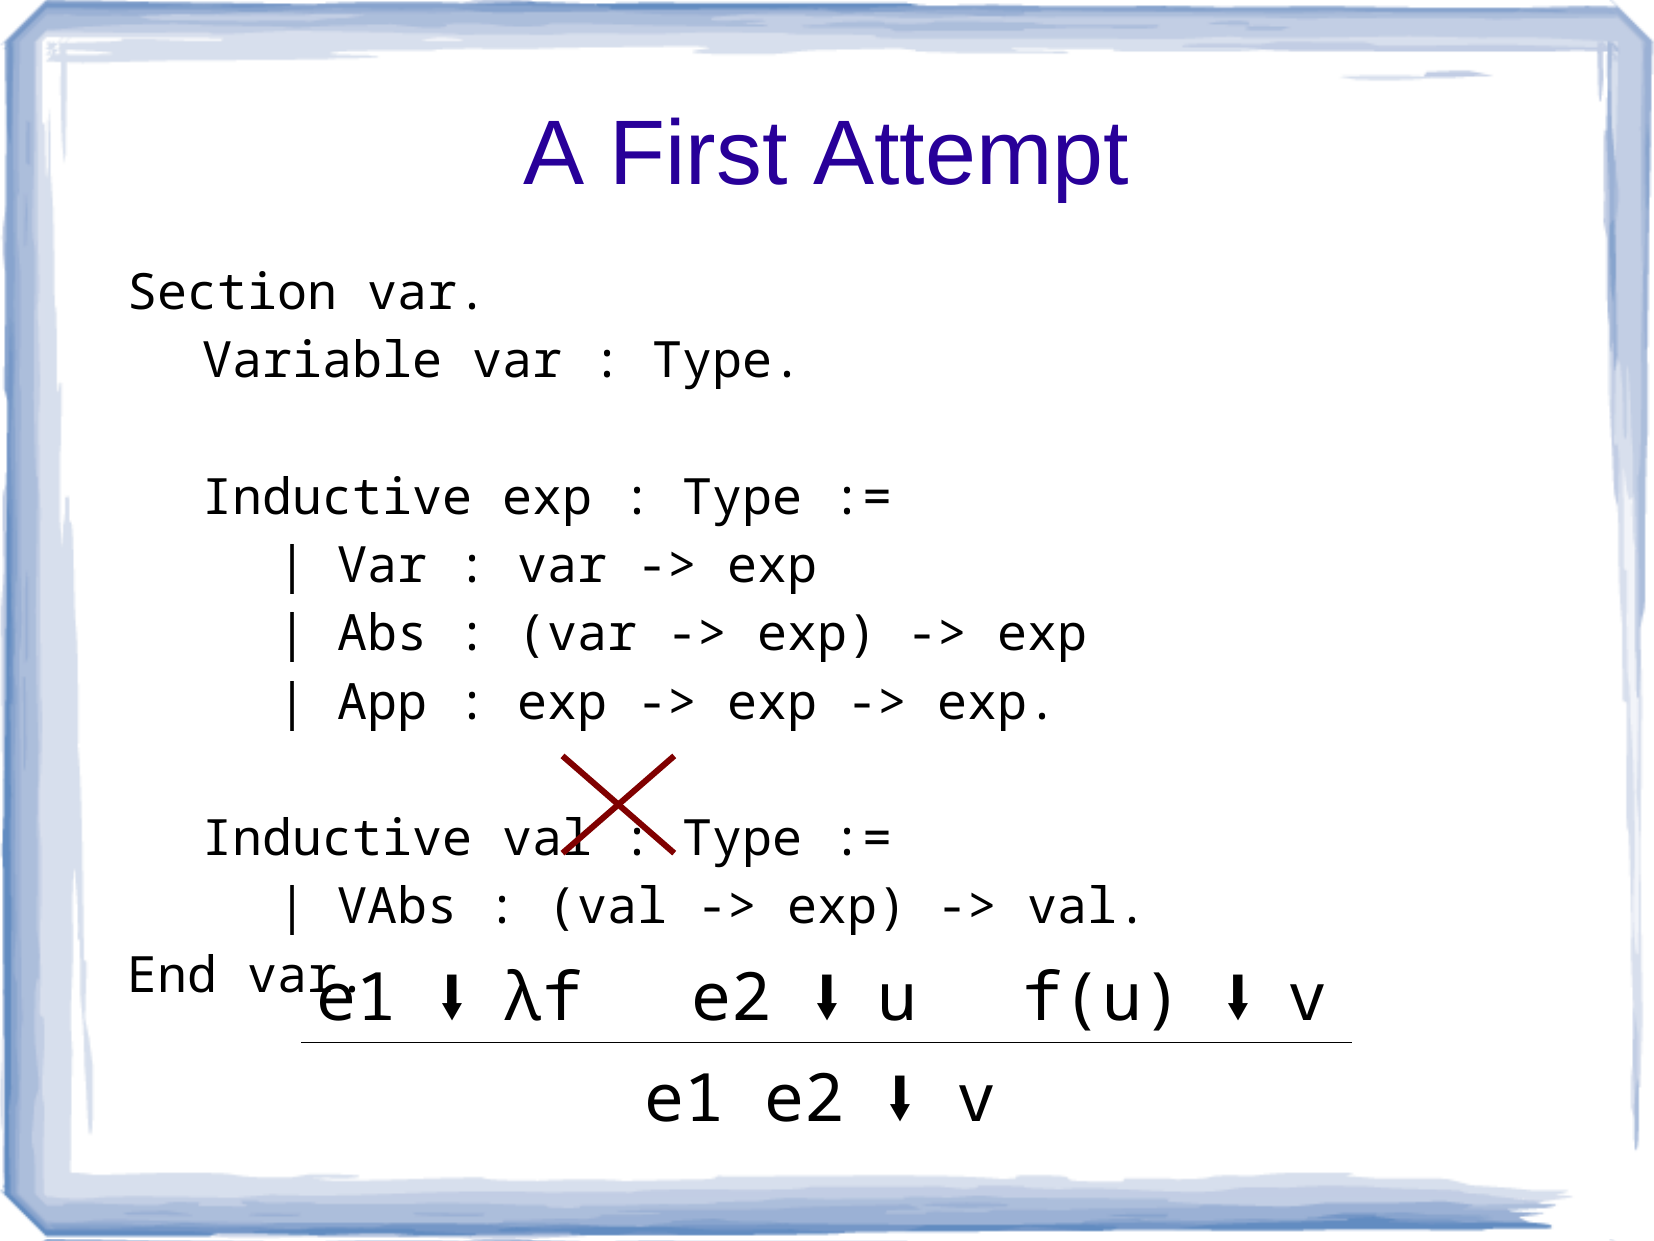

# A First Attempt
Section var.
	Variable var : Type.
	Inductive exp : Type :=
		| Var : var -> exp
		| Abs : (var -> exp) -> exp
		| App : exp -> exp -> exp.
	Inductive val : Type :=
		| VAbs : (val -> exp) -> val.
End var.
e1  λf
e2  u
f(u)  v
e1 e2  v